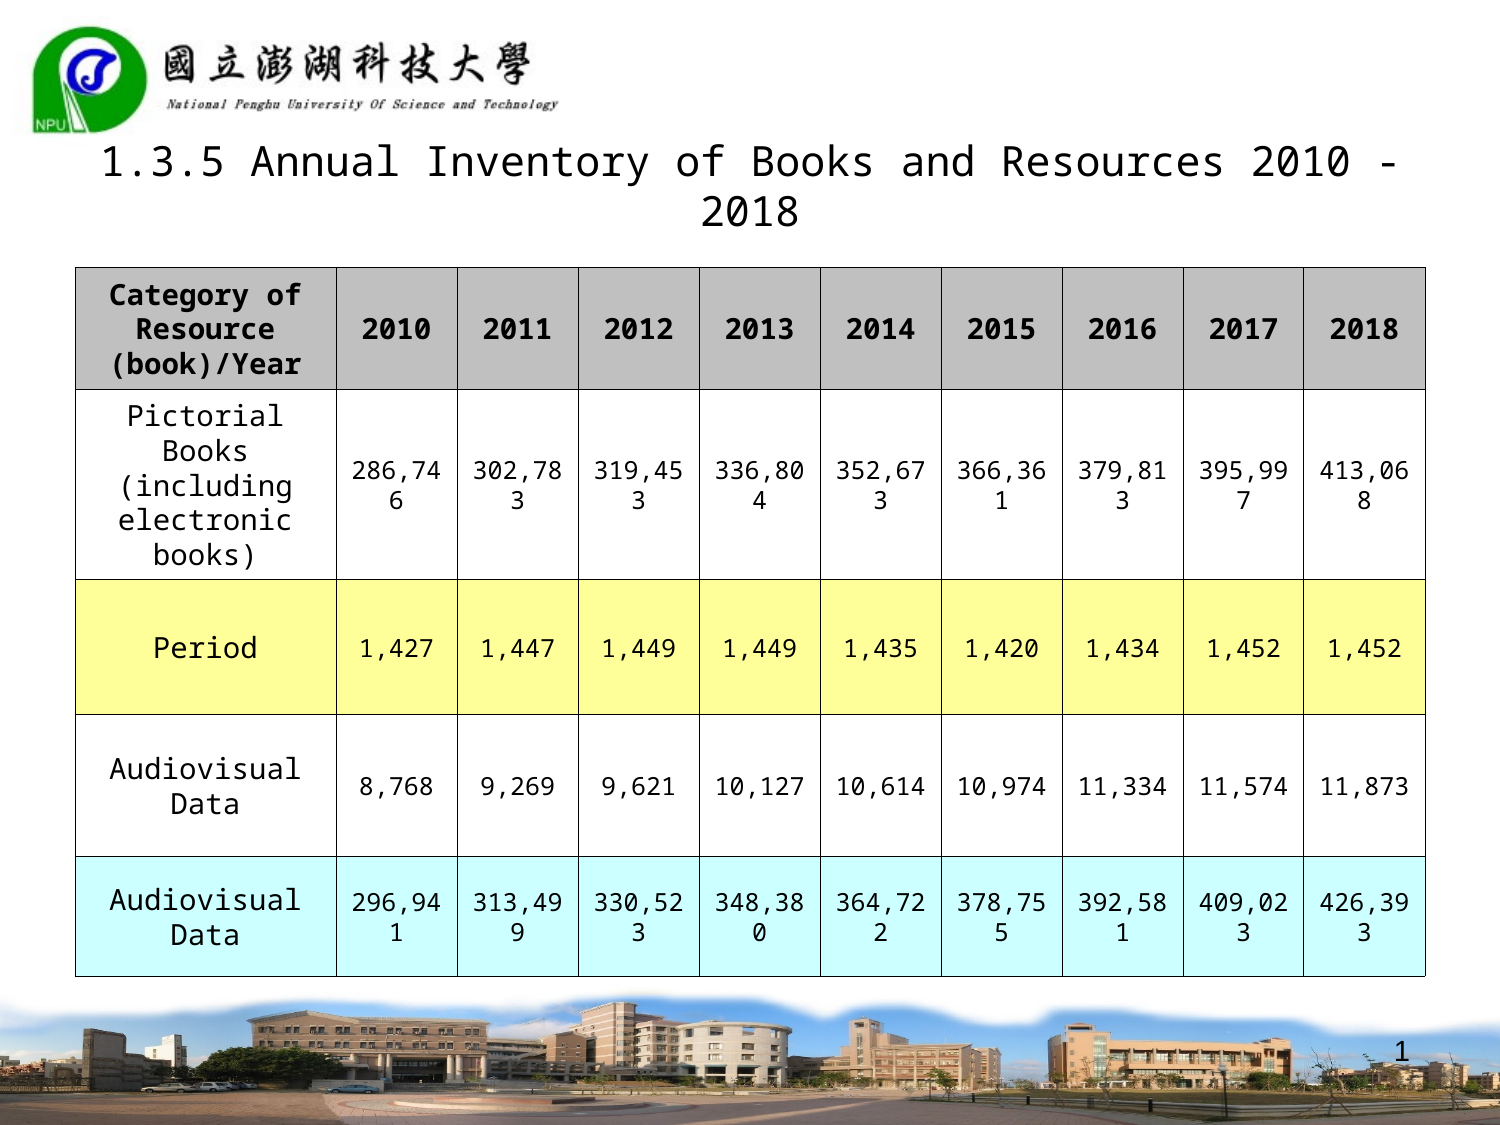

# 1.3.5 Annual Inventory of Books and Resources 2010 - 2018
| Category of Resource (book)/Year | 2010 | 2011 | 2012 | 2013 | 2014 | 2015 | 2016 | 2017 | 2018 |
| --- | --- | --- | --- | --- | --- | --- | --- | --- | --- |
| Pictorial Books (including electronic books) | 286,746 | 302,783 | 319,453 | 336,804 | 352,673 | 366,361 | 379,813 | 395,997 | 413,068 |
| Period | 1,427 | 1,447 | 1,449 | 1,449 | 1,435 | 1,420 | 1,434 | 1,452 | 1,452 |
| Audiovisual Data | 8,768 | 9,269 | 9,621 | 10,127 | 10,614 | 10,974 | 11,334 | 11,574 | 11,873 |
| Audiovisual Data | 296,941 | 313,499 | 330,523 | 348,380 | 364,722 | 378,755 | 392,581 | 409,023 | 426,393 |